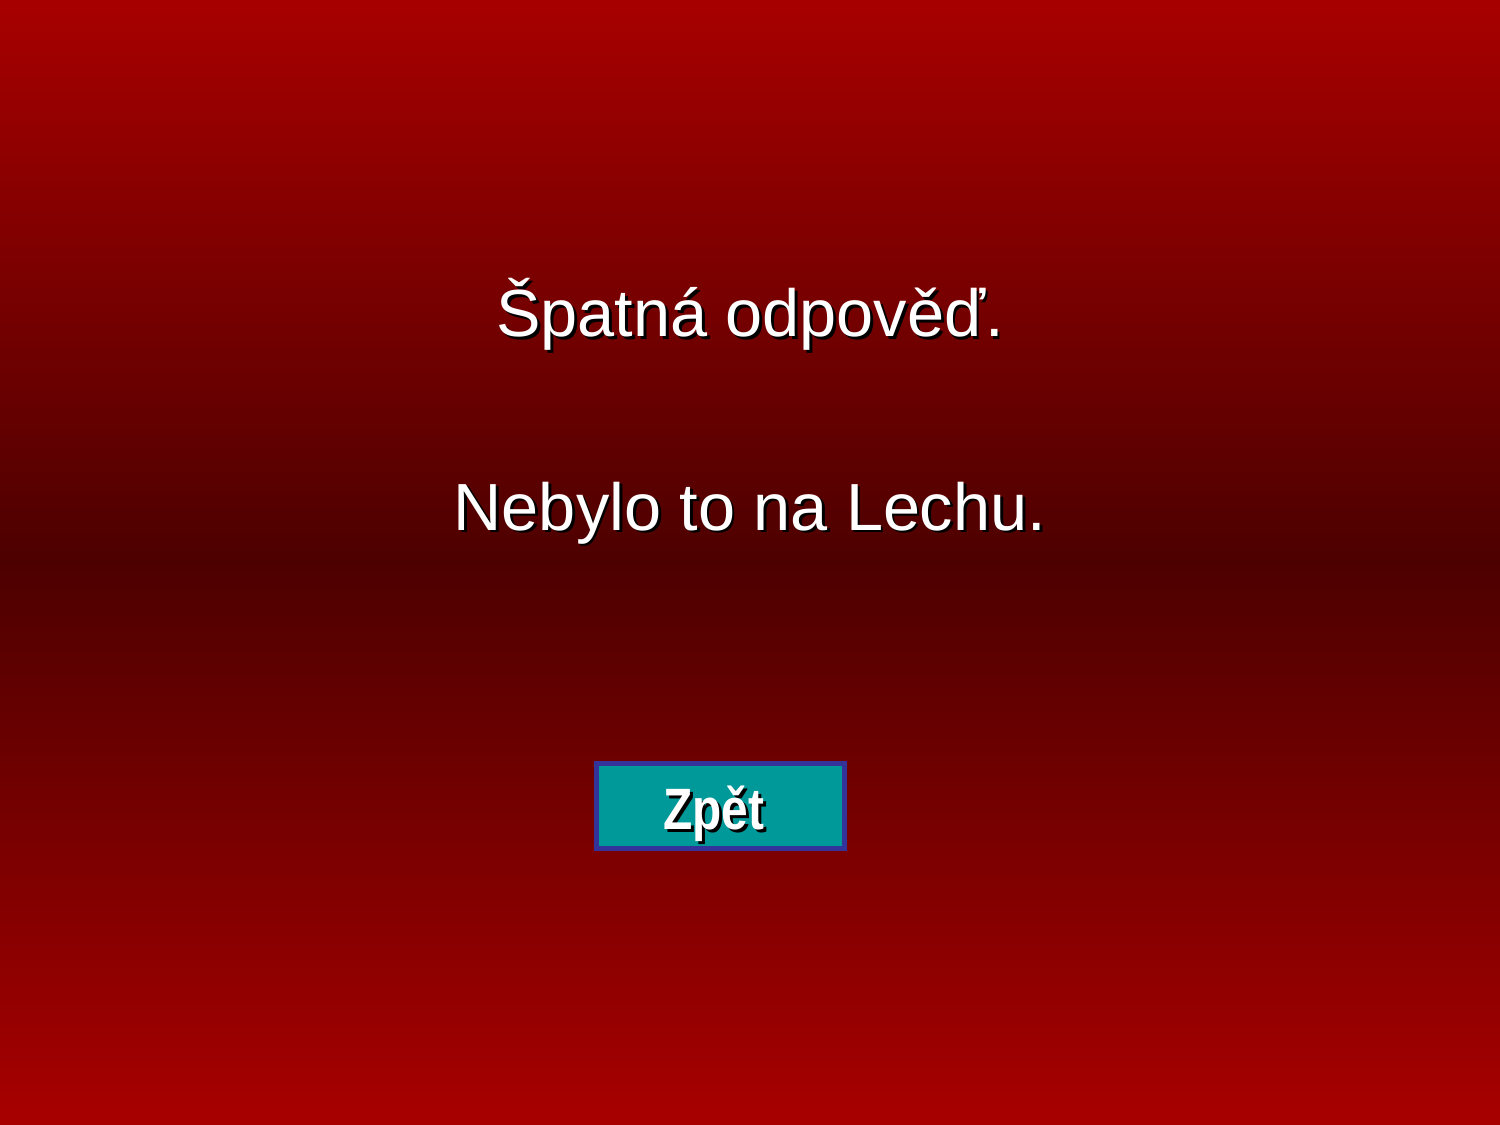

#
Špatná odpověď.
Nebylo to na Lechu.
Zpět